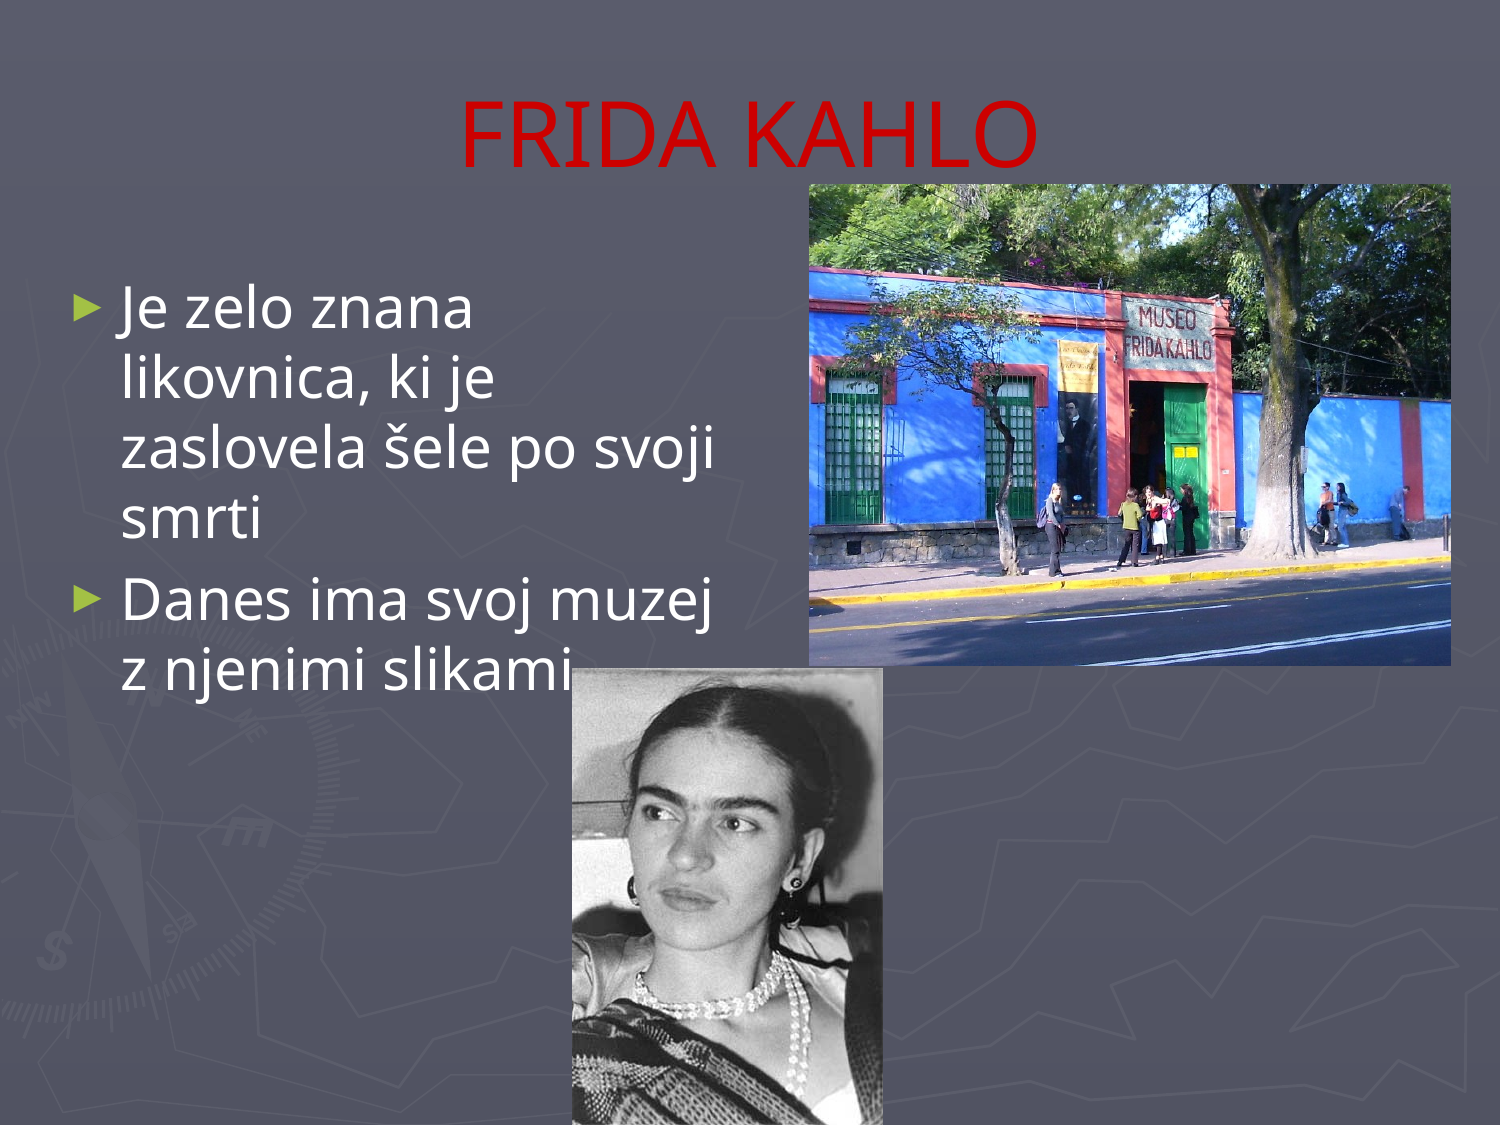

# FRIDA KAHLO
Je zelo znana likovnica, ki je zaslovela šele po svoji smrti
Danes ima svoj muzej z njenimi slikami